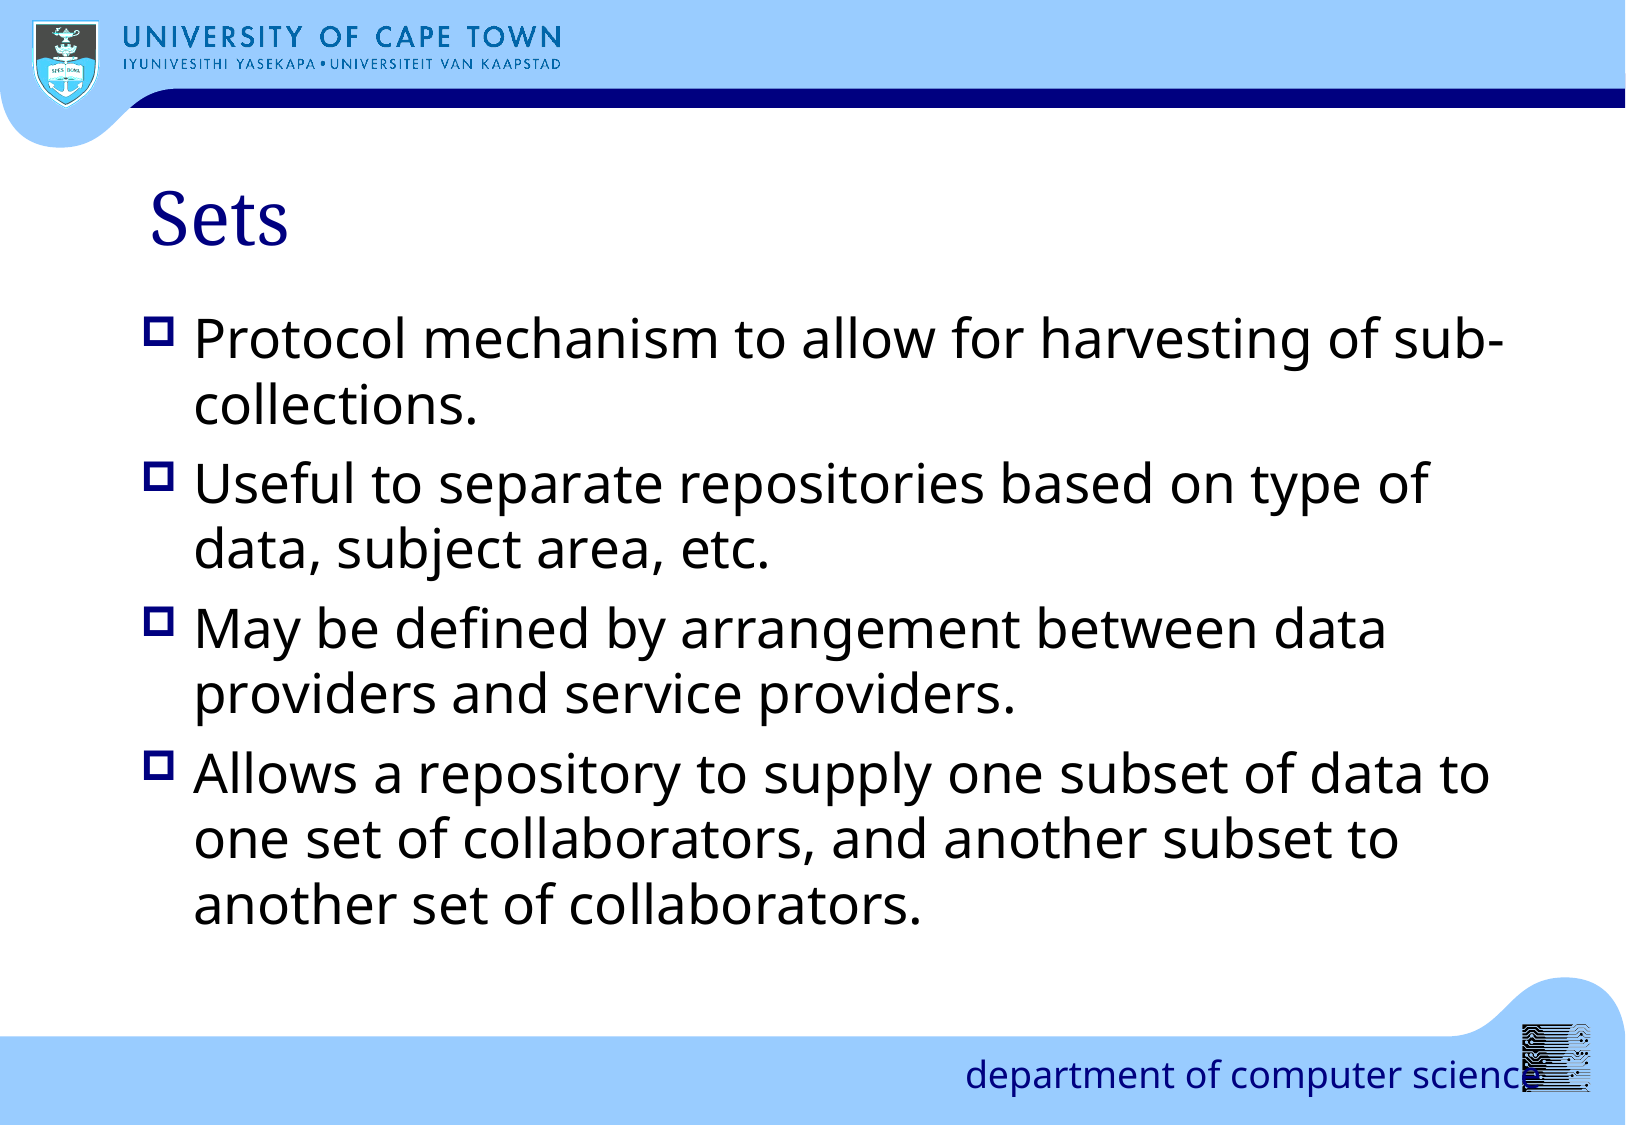

# Sets
Protocol mechanism to allow for harvesting of sub-collections.
Useful to separate repositories based on type of data, subject area, etc.
May be defined by arrangement between data providers and service providers.
Allows a repository to supply one subset of data to one set of collaborators, and another subset to another set of collaborators.